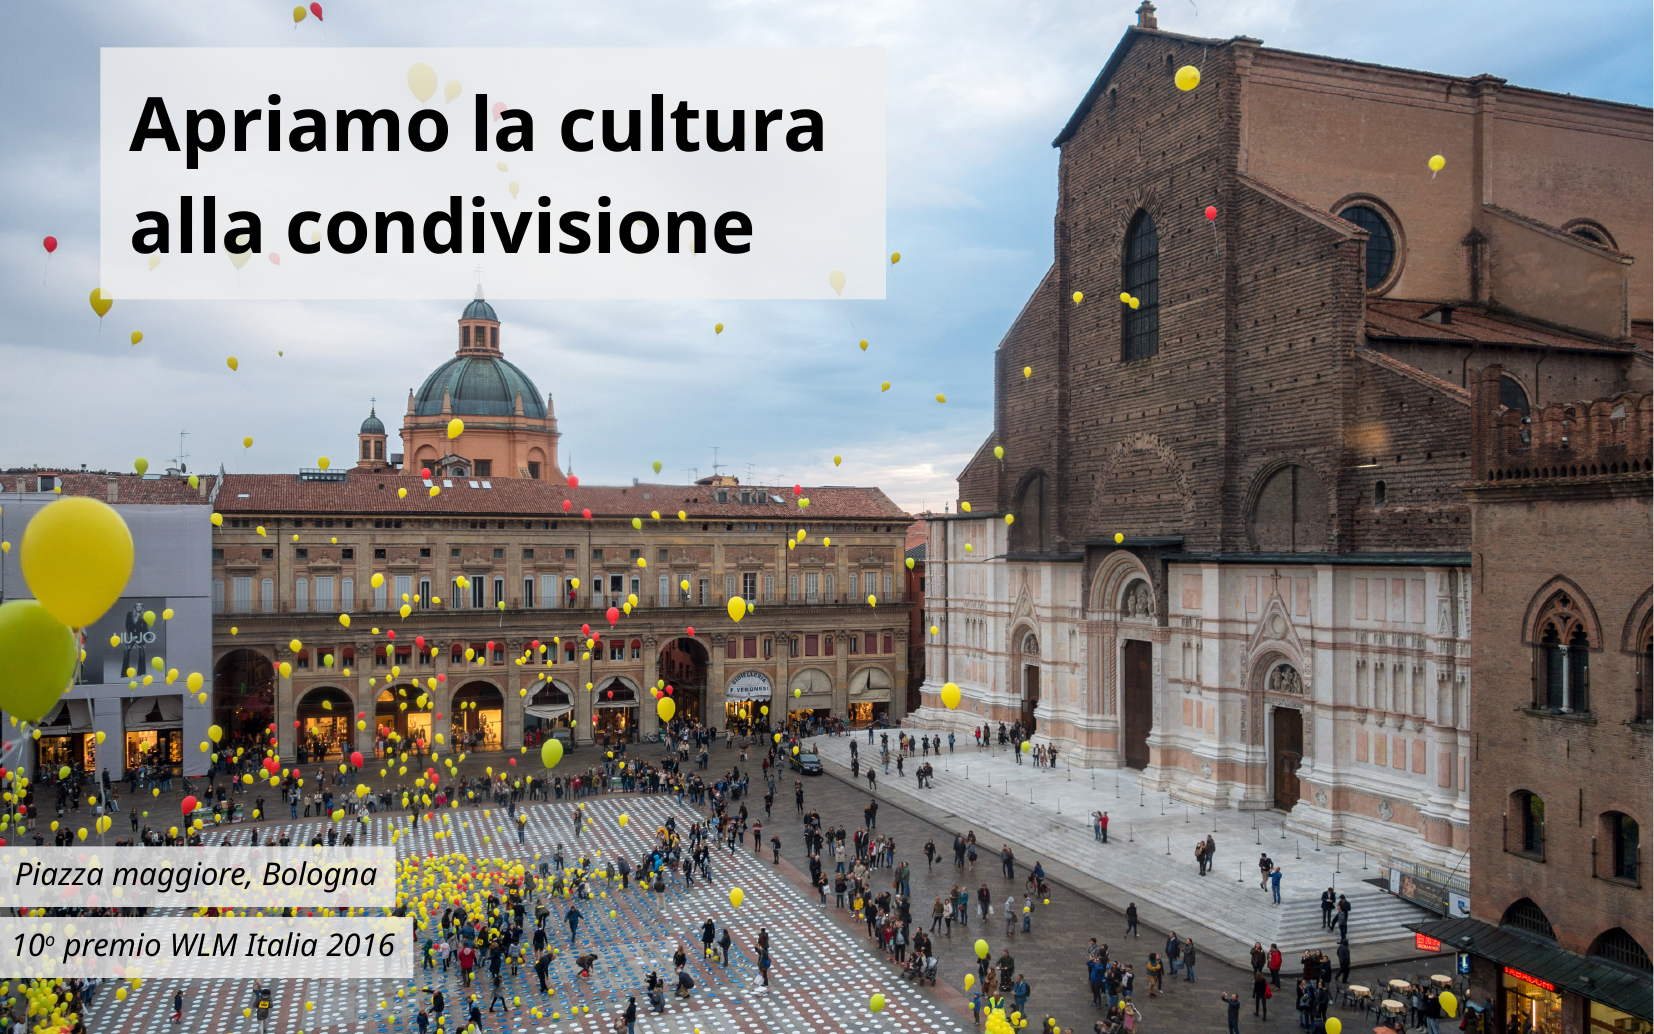

Apriamo la cultura alla condivisione
Piazza maggiore, Bologna
10o premio WLM Italia 2016